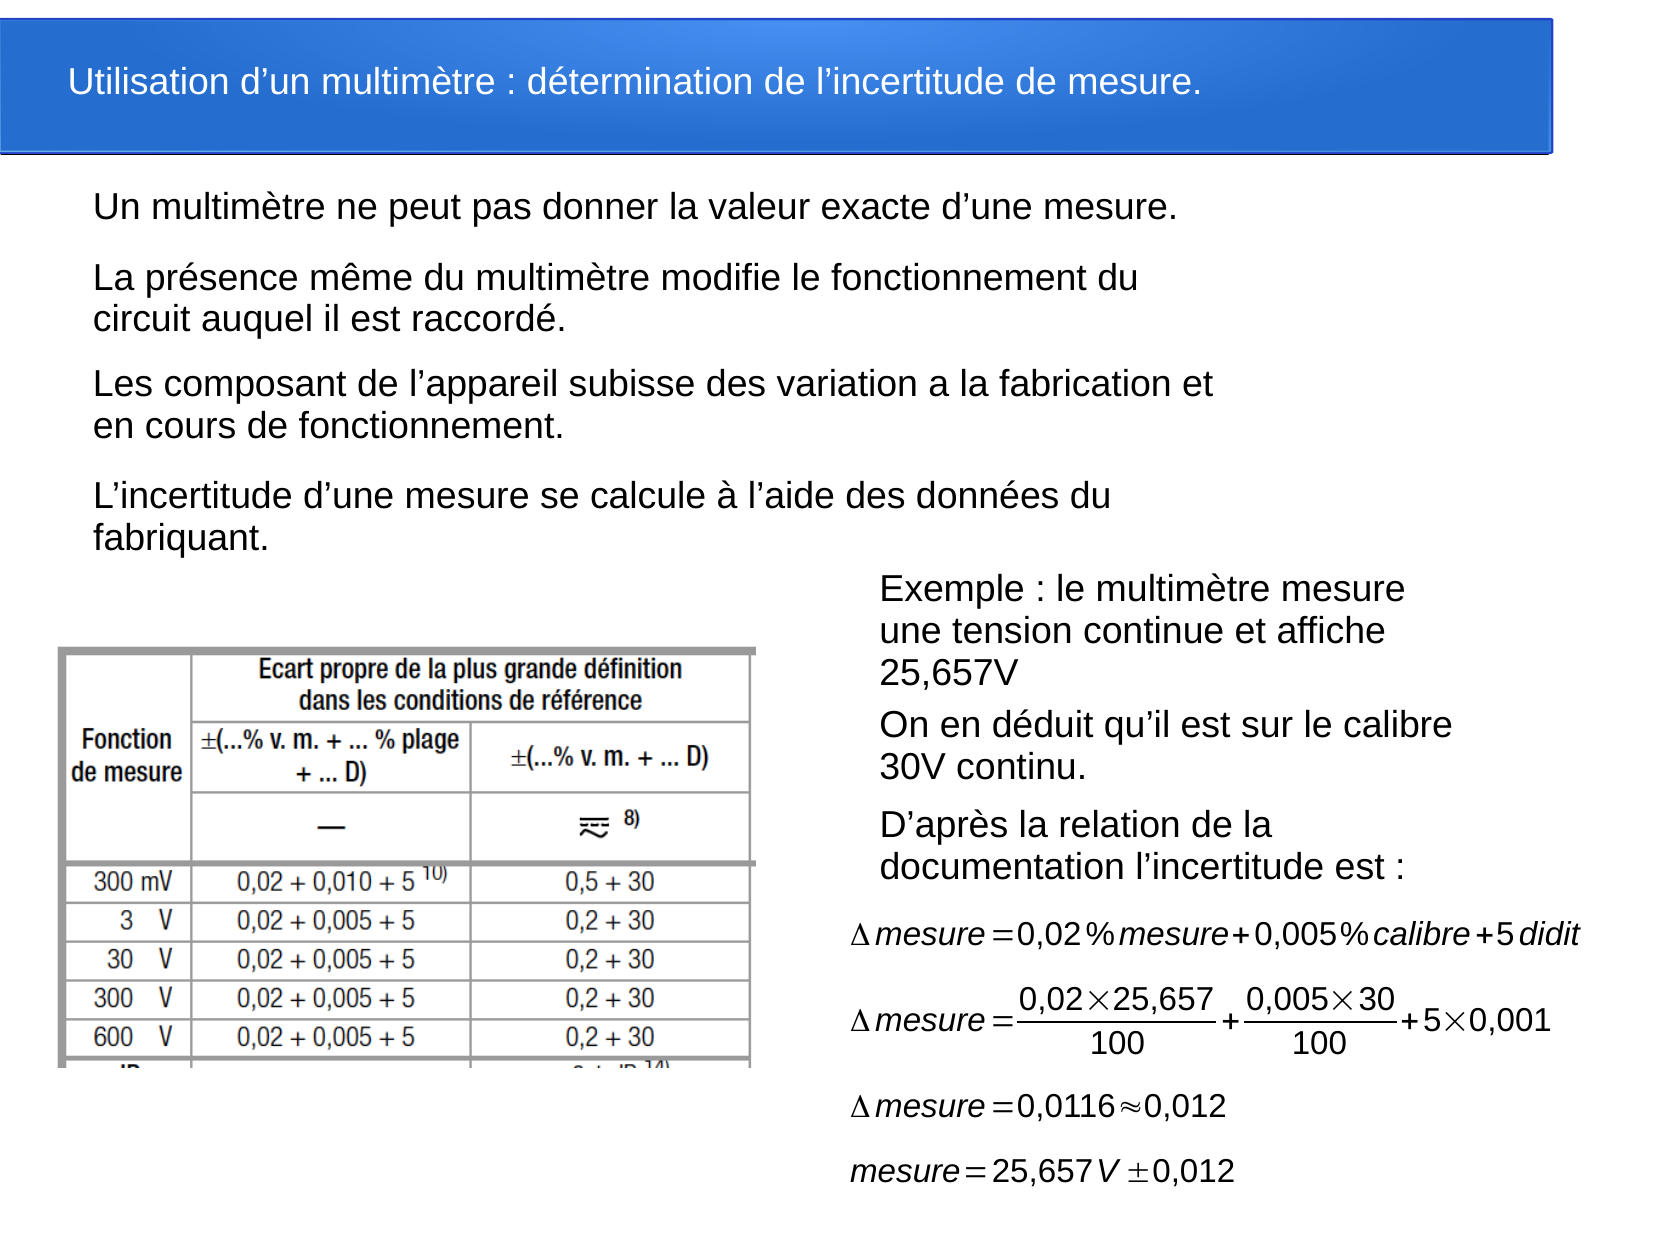

Utilisation d’un multimètre : détermination de l’incertitude de mesure.
Un multimètre ne peut pas donner la valeur exacte d’une mesure.
La présence même du multimètre modifie le fonctionnement du circuit auquel il est raccordé.
Les composant de l’appareil subisse des variation a la fabrication et en cours de fonctionnement.
L’incertitude d’une mesure se calcule à l’aide des données du fabriquant.
Exemple : le multimètre mesure une tension continue et affiche 25,657V
On en déduit qu’il est sur le calibre 30V continu.
D’après la relation de la documentation l’incertitude est :